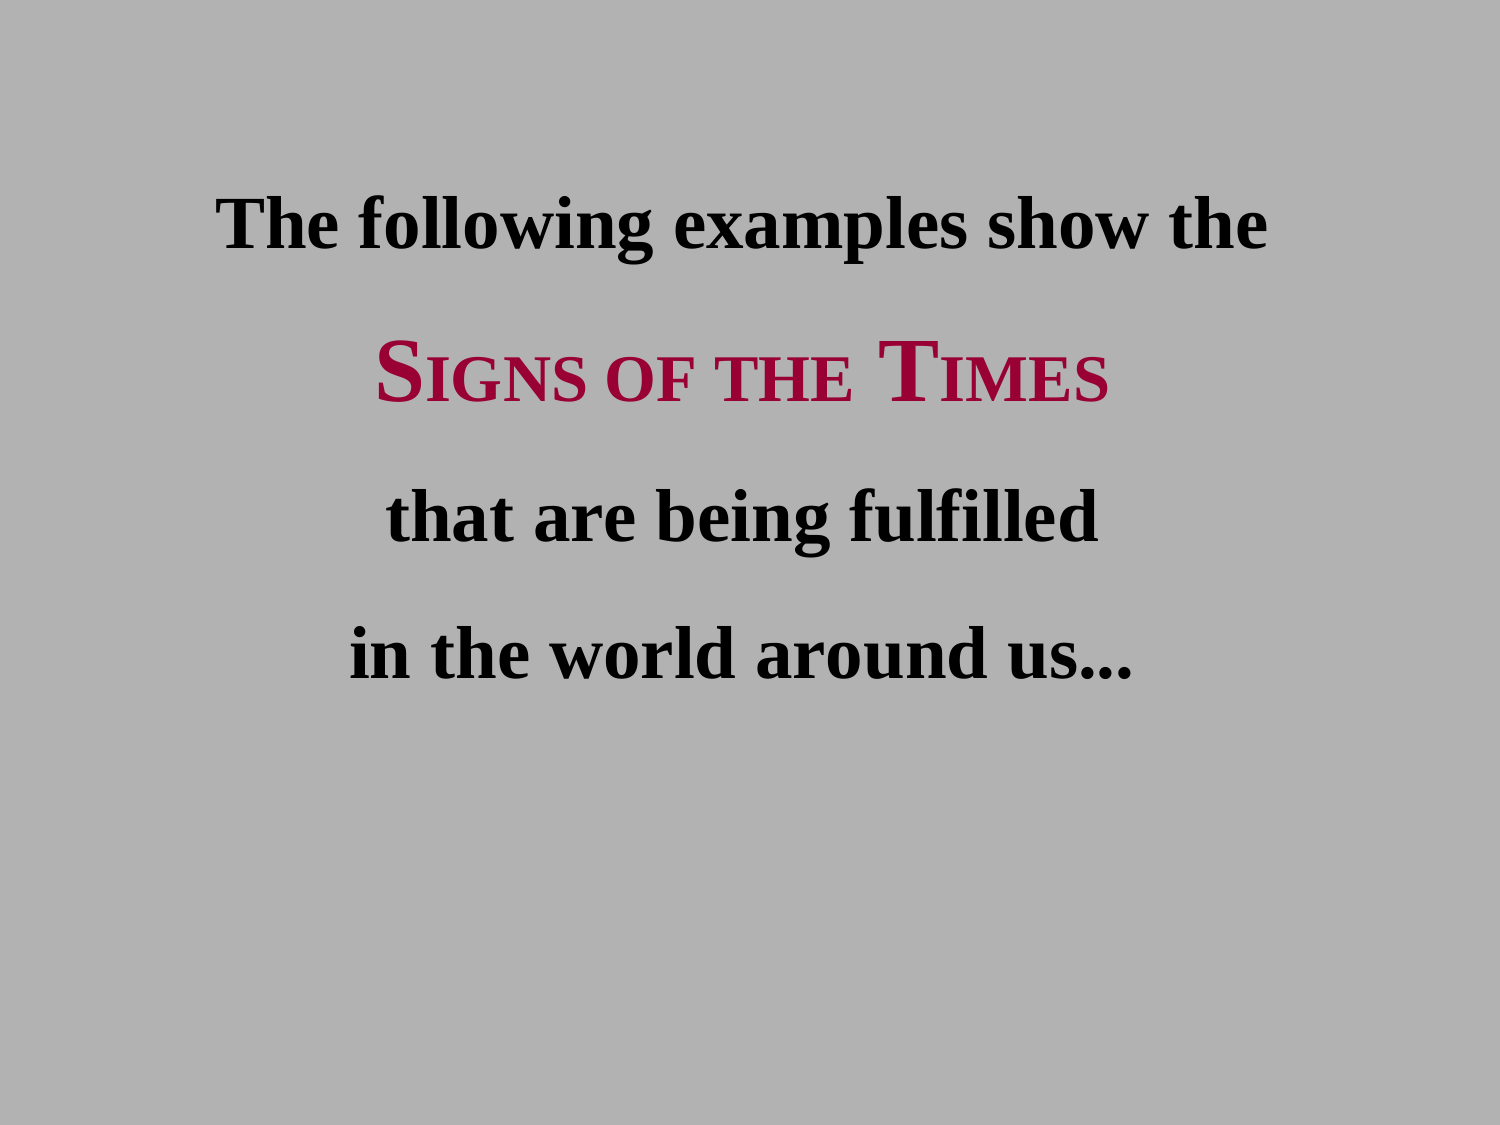

The following examples show the
SIGNS OF THE TIMES
that are being fulfilled
in the world around us...